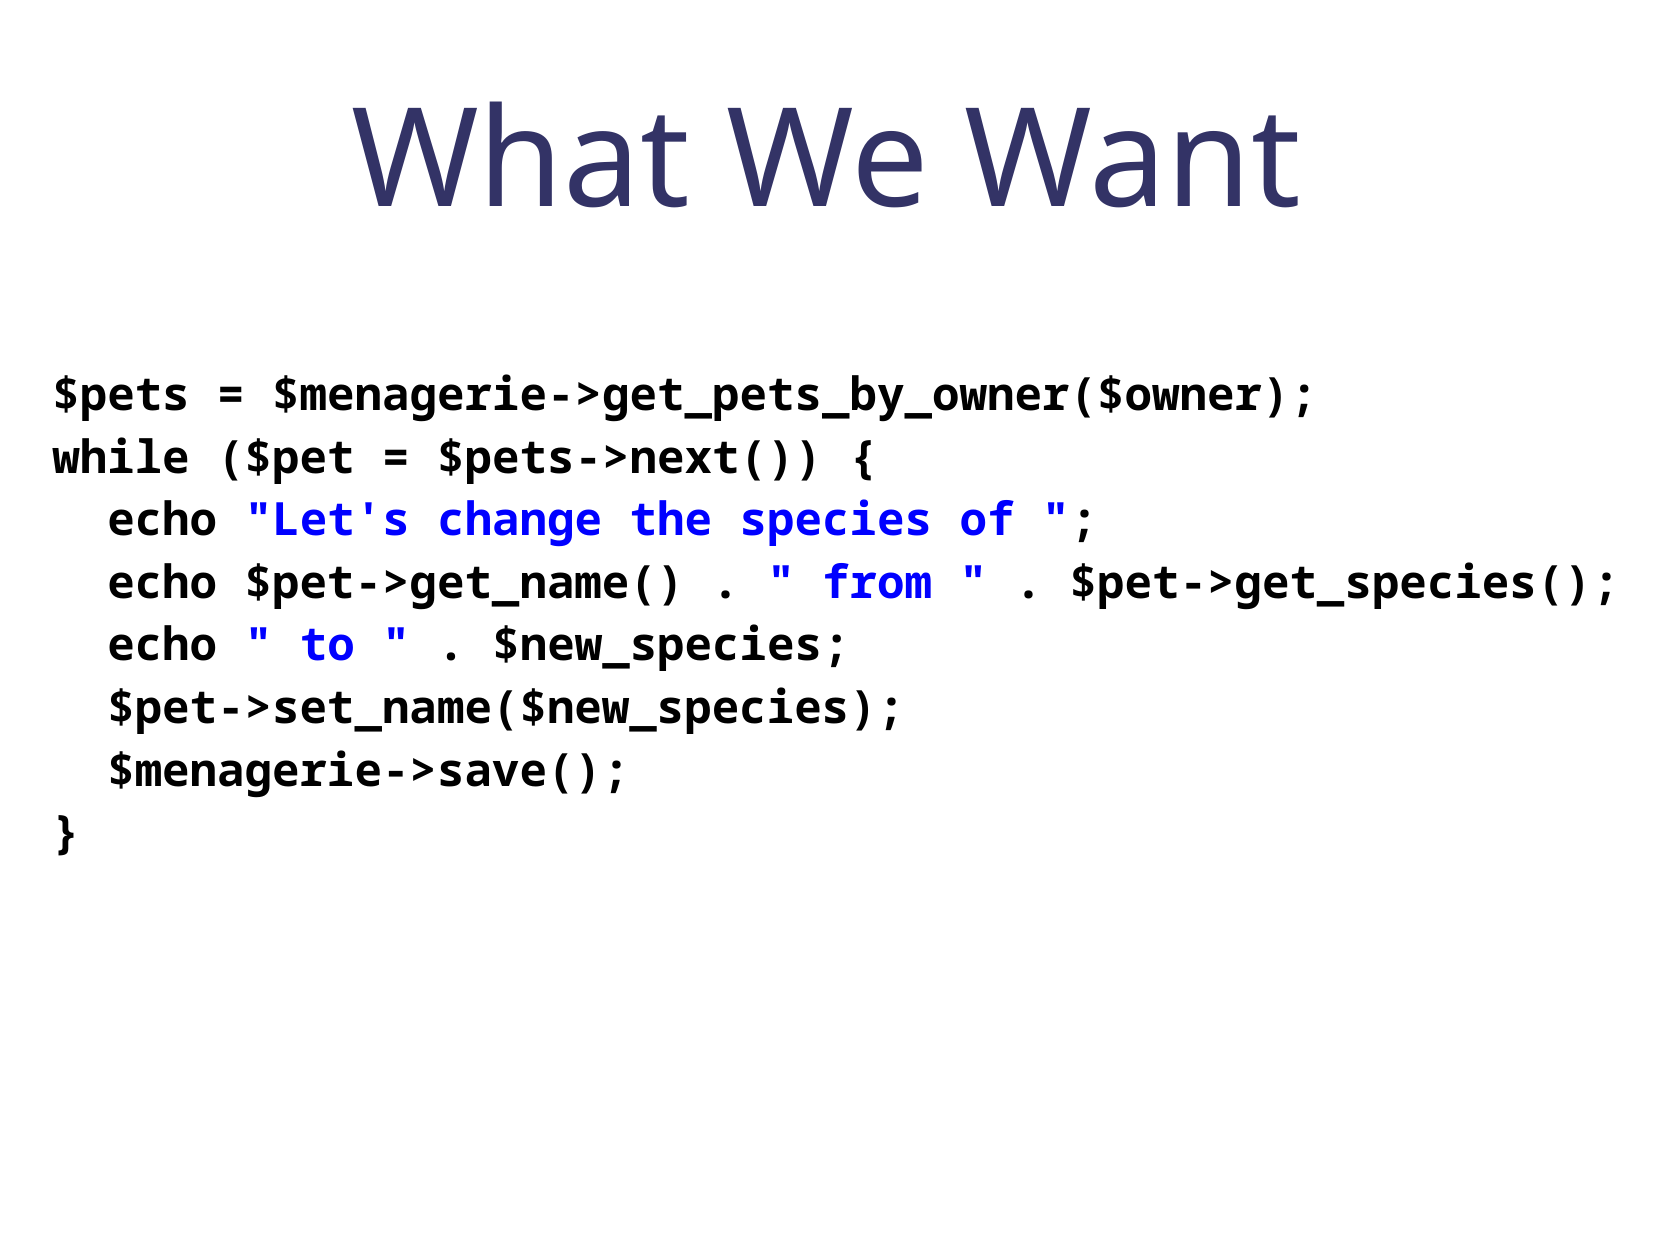

# What We Want
$pets = $menagerie->get_pets_by_owner($owner);
while ($pet = $pets->next()) {
 echo "Let's change the species of ";
 echo $pet->get_name() . " from " . $pet->get_species();
 echo " to " . $new_species;
 $pet->set_name($new_species);
 $menagerie->save();
}